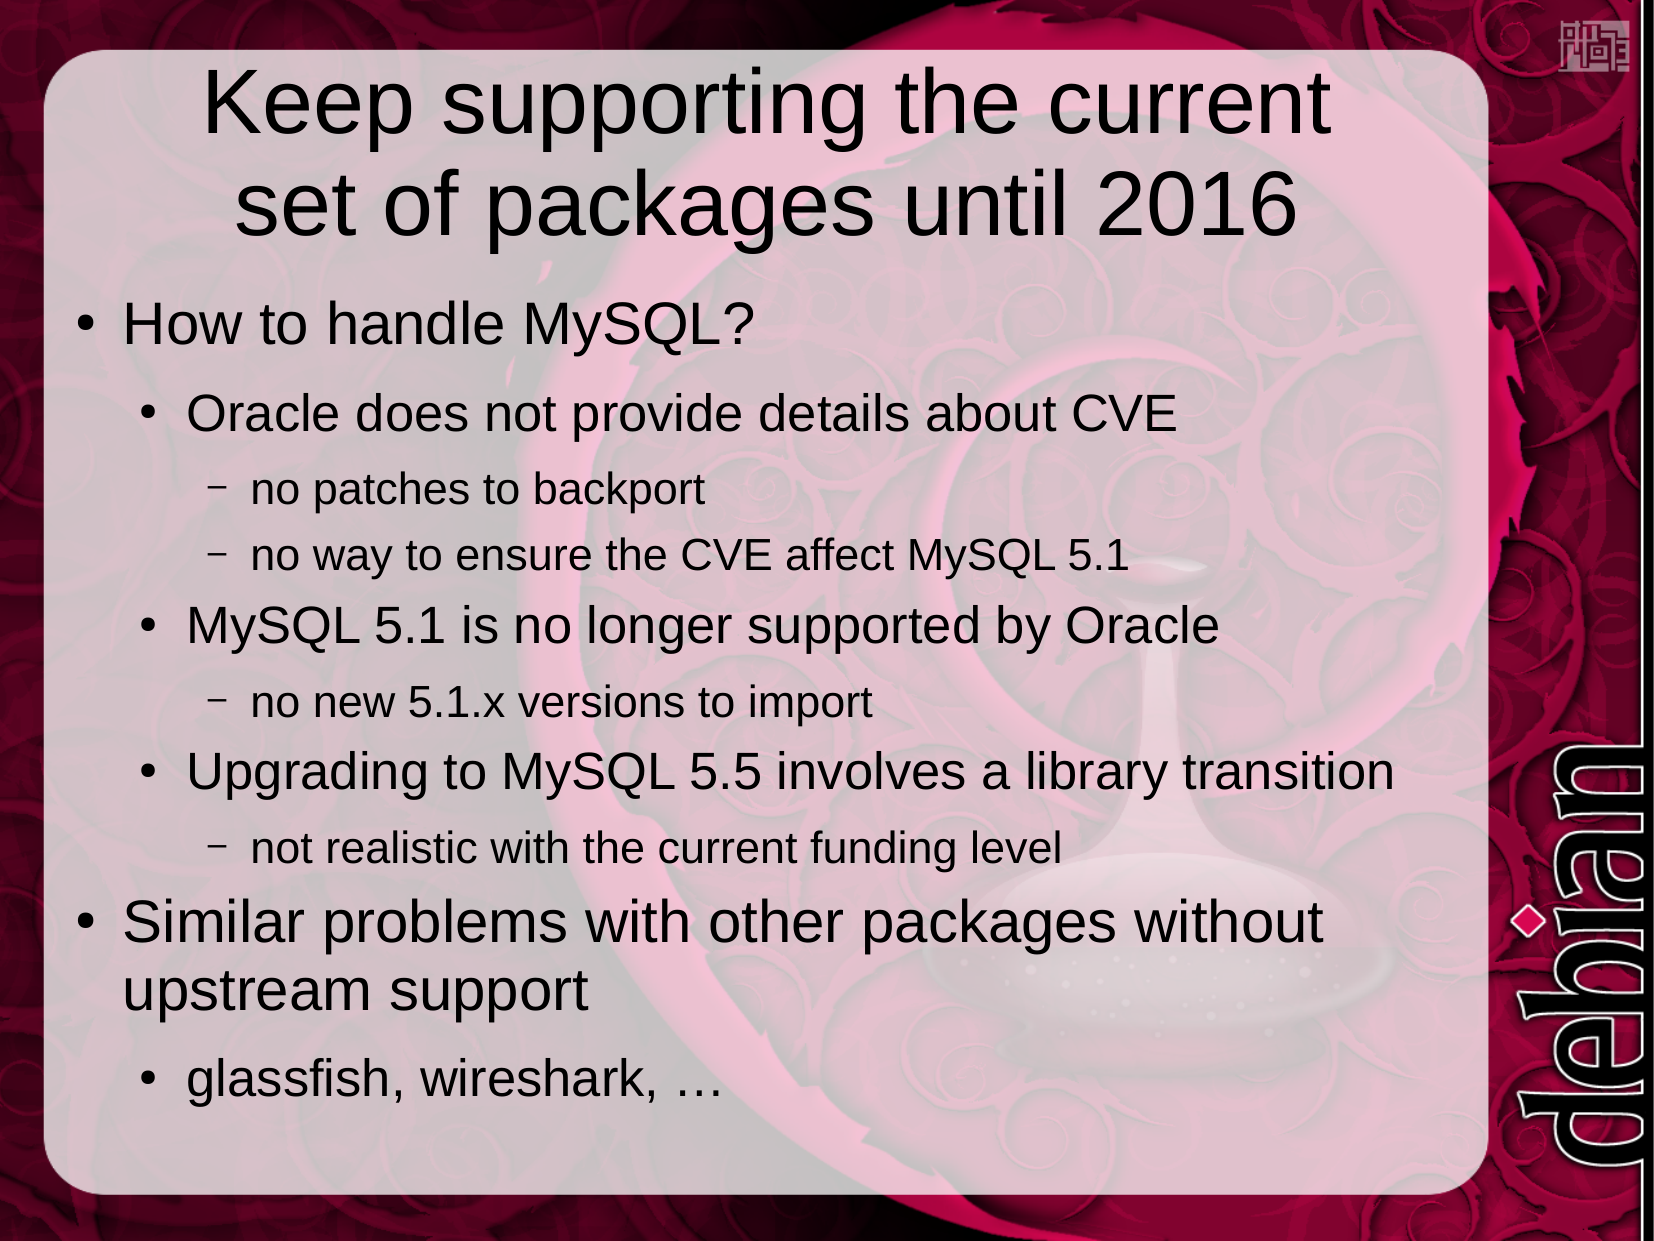

# Keep supporting the current set of packages until 2016
How to handle MySQL?
Oracle does not provide details about CVE
no patches to backport
no way to ensure the CVE affect MySQL 5.1
MySQL 5.1 is no longer supported by Oracle
no new 5.1.x versions to import
Upgrading to MySQL 5.5 involves a library transition
not realistic with the current funding level
Similar problems with other packages without upstream support
glassfish, wireshark, …